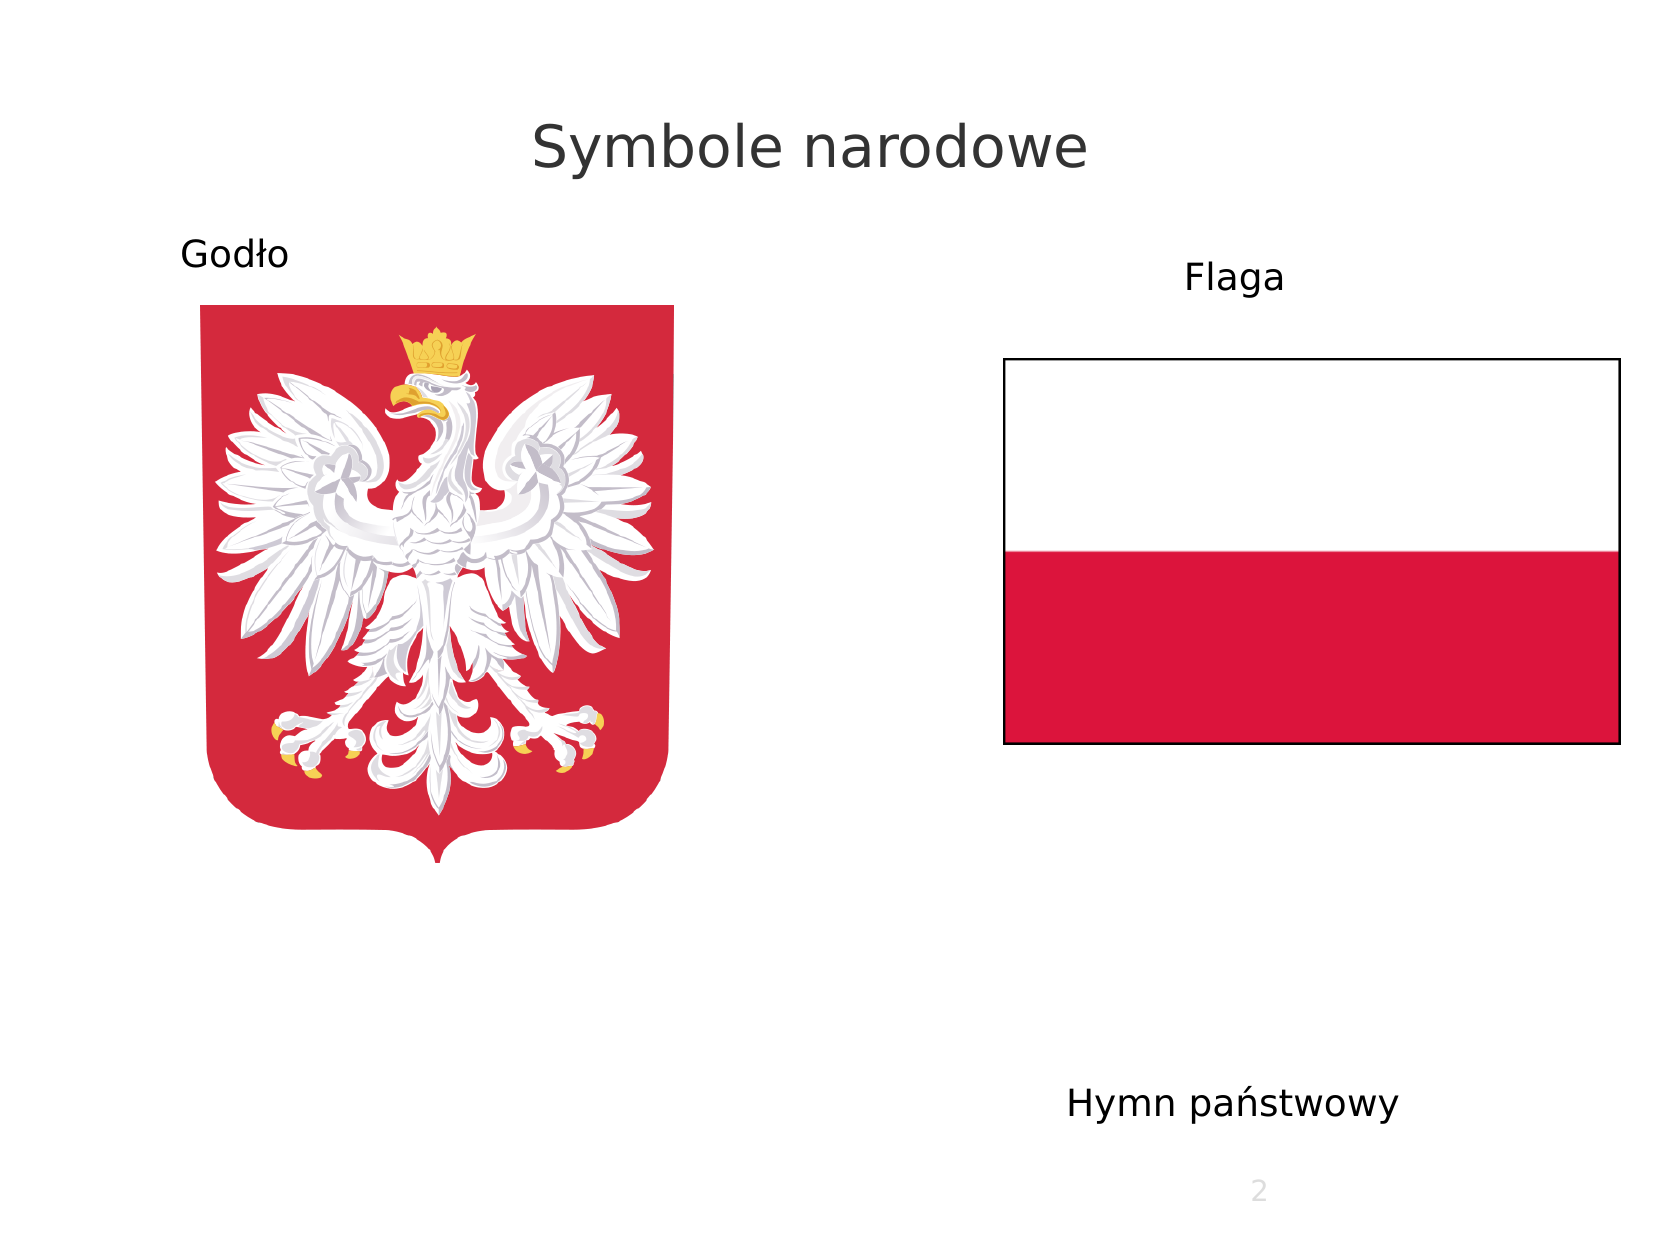

# Symbole narodowe
Godło
Flaga
Hymn państwowy